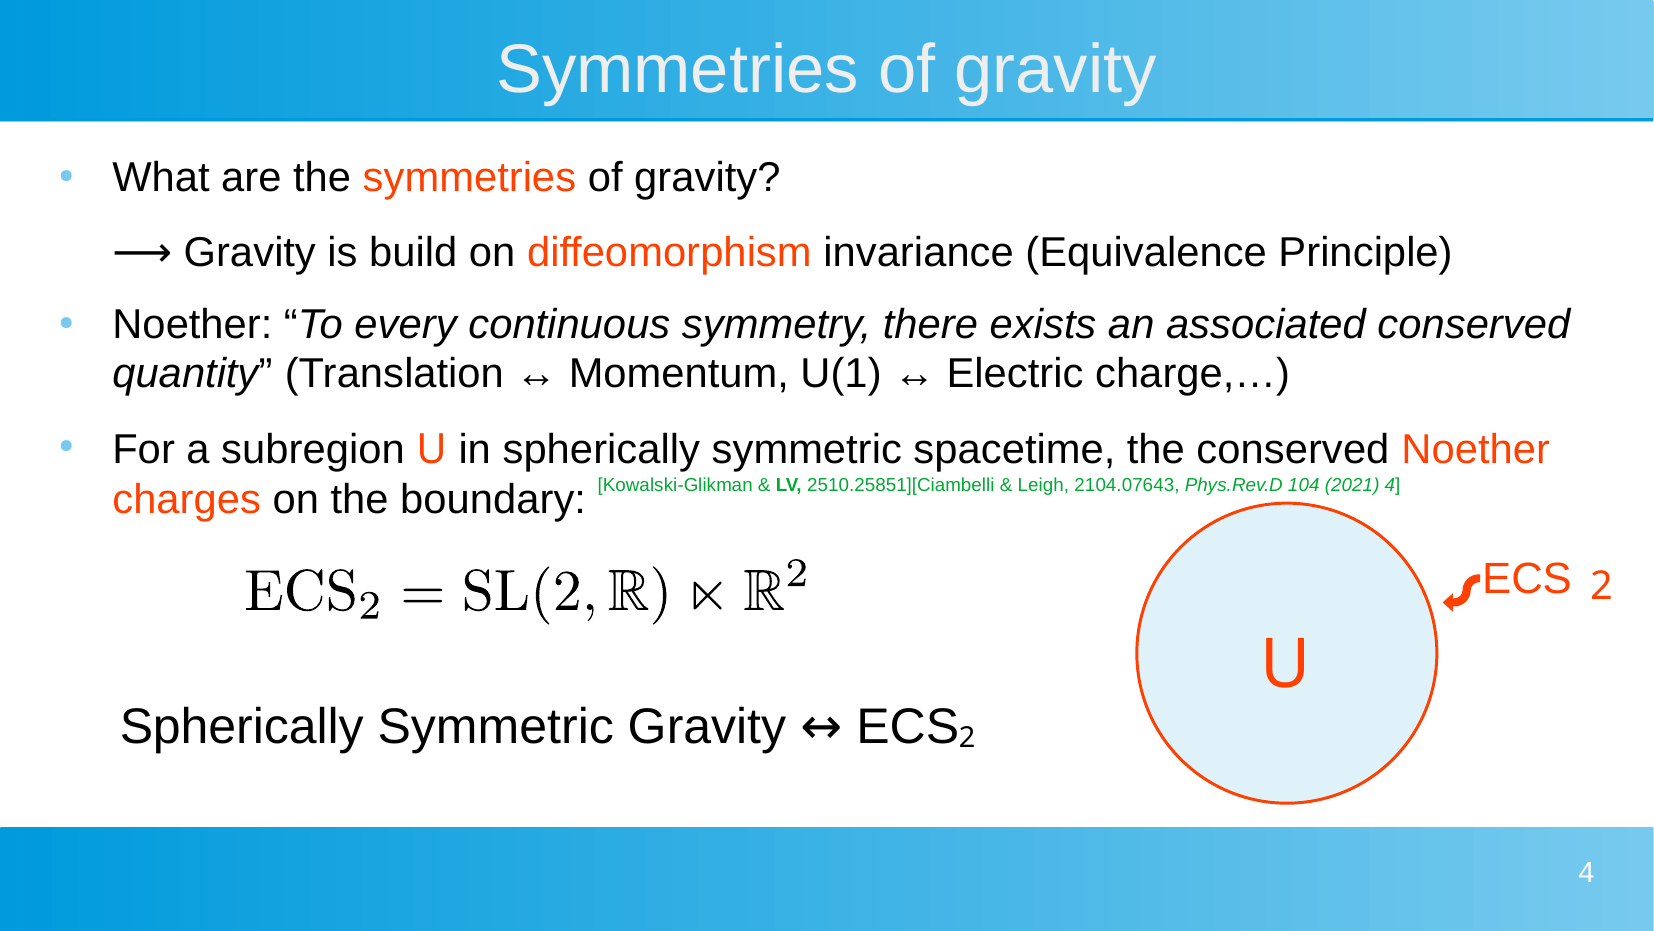

# Symmetries of gravity
What are the symmetries of gravity?
⟶ Gravity is build on diffeomorphism invariance (Equivalence Principle)
Noether: “To every continuous symmetry, there exists an associated conserved quantity” (Translation ↔ Momentum, U(1) ↔ Electric charge,…)
For a subregion U in spherically symmetric spacetime, the conserved Noether charges on the boundary:
ECS 2
[Kowalski-Glikman & LV, 2510.25851][Ciambelli & Leigh, 2104.07643, Phys.Rev.D 104 (2021) 4]
U
Spherically Symmetric Gravity ↔ ECS2
4